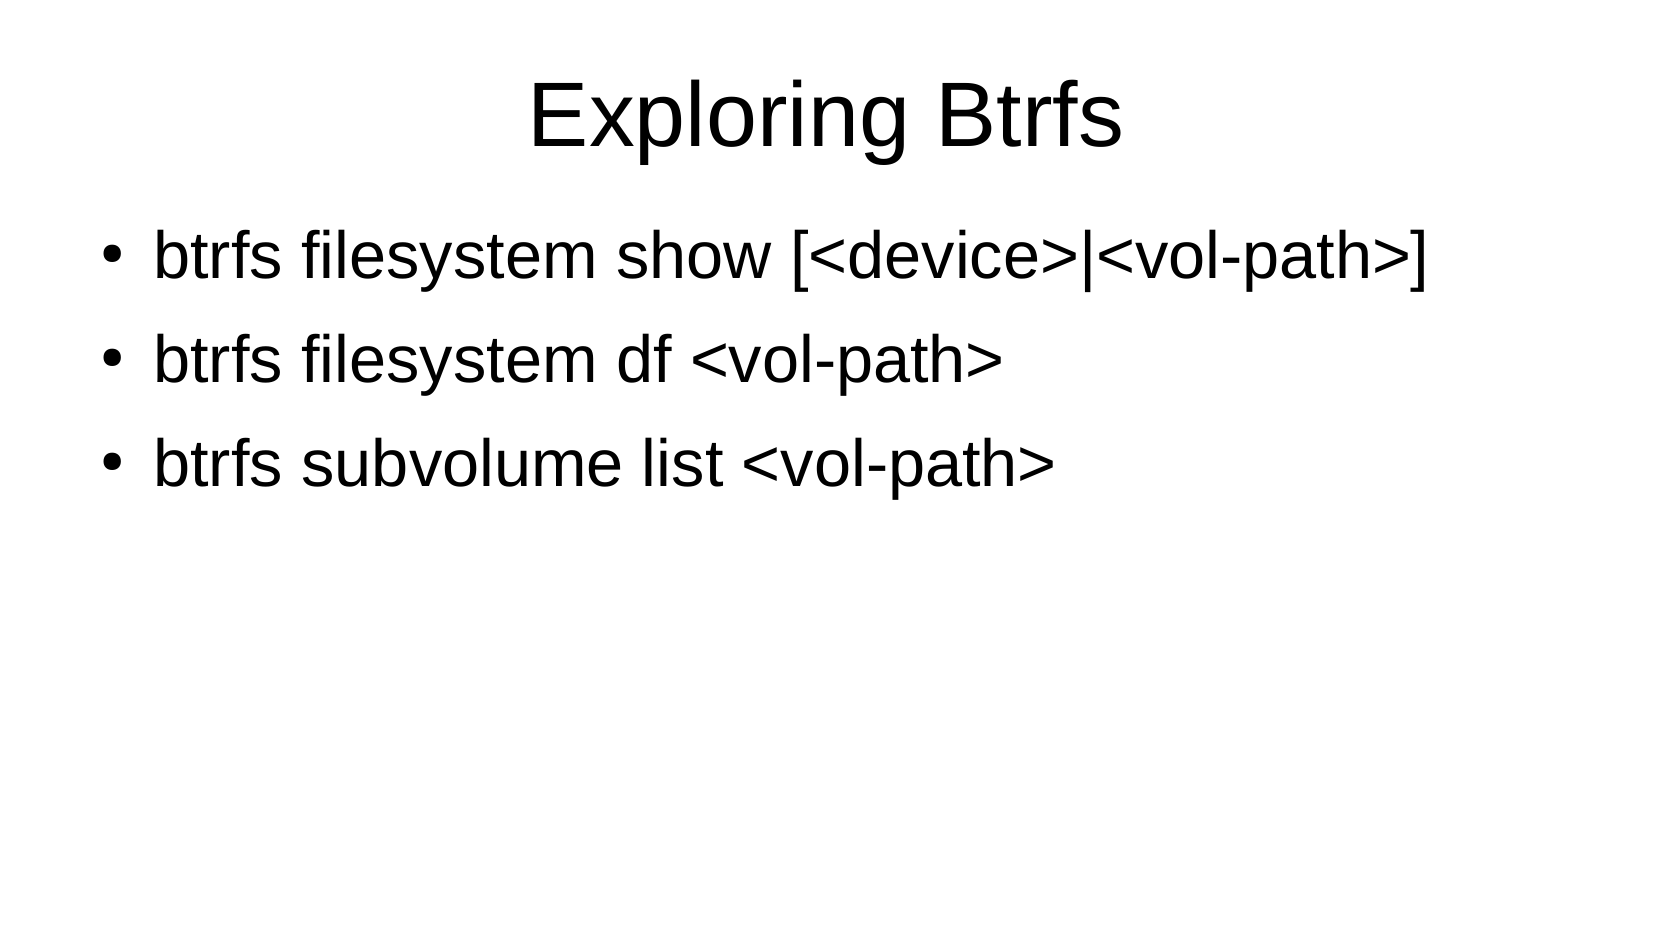

# Exploring Btrfs
btrfs filesystem show [<device>|<vol-path>]
btrfs filesystem df <vol-path>
btrfs subvolume list <vol-path>